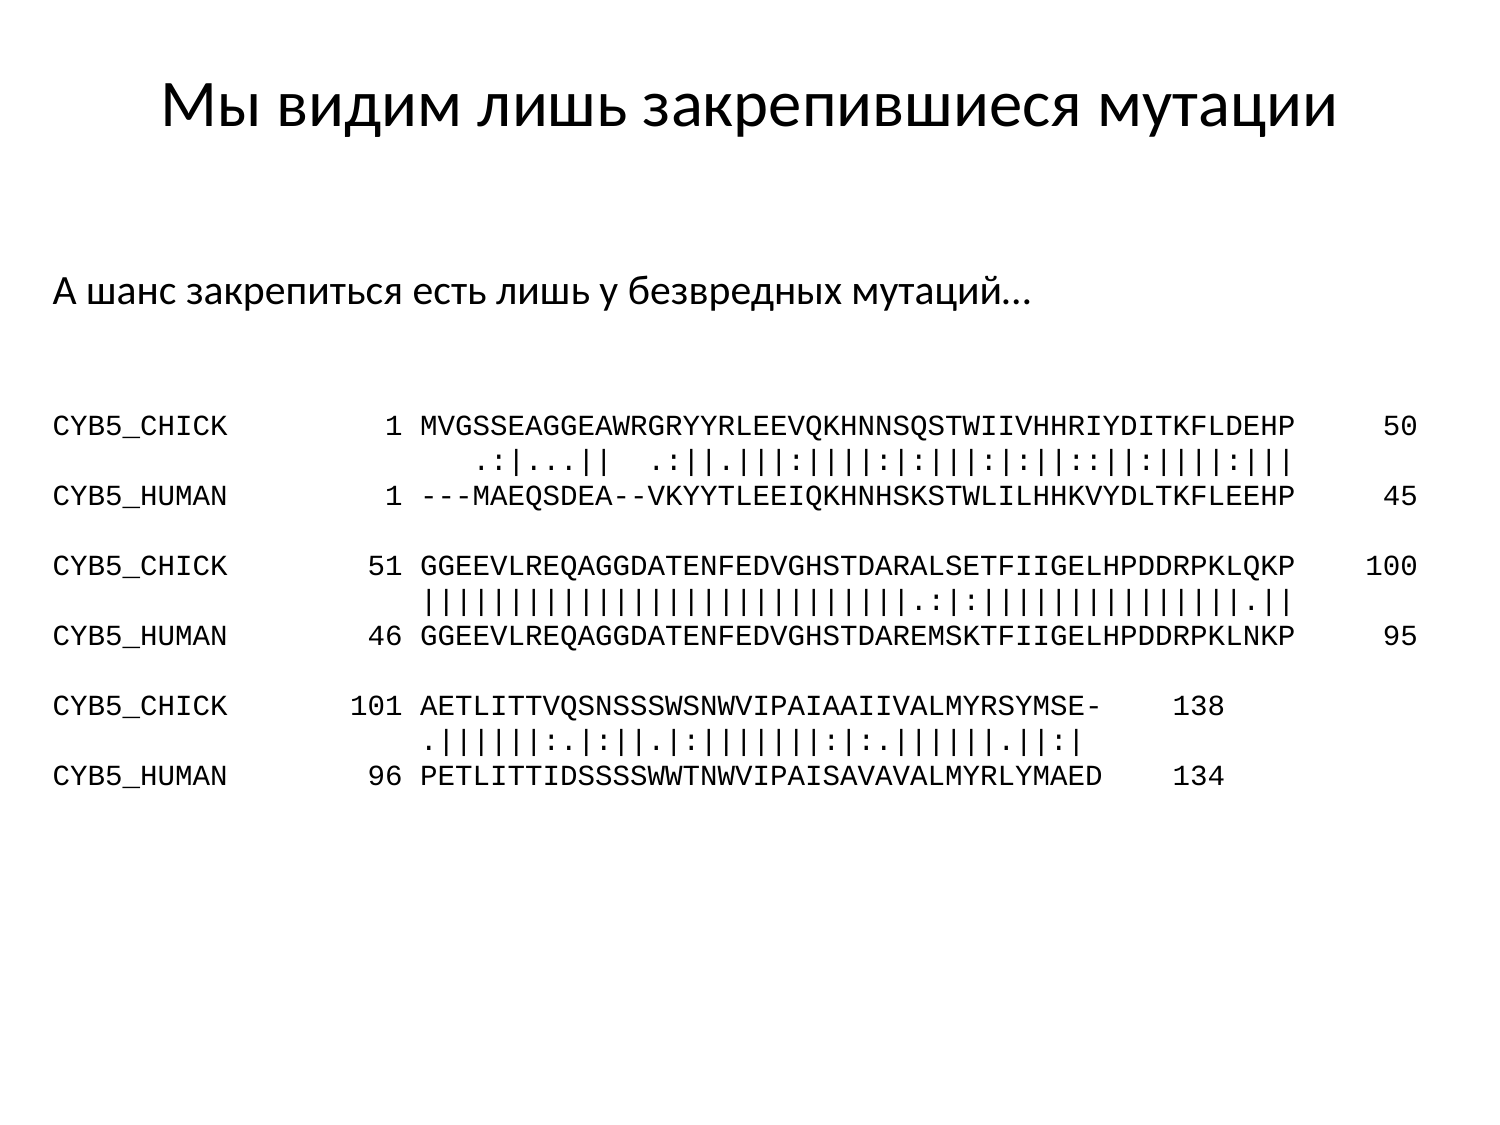

# Мы видим лишь закрепившиеся мутации
А шанс закрепиться есть лишь у безвредных мутаций…
CYB5_CHICK 1 MVGSSEAGGEAWRGRYYRLEEVQKHNNSQSTWIIVHHRIYDITKFLDEHP 50
 .:|...|| .:||.|||:||||:|:|||:|:||::||:||||:|||
CYB5_HUMAN 1 ---MAEQSDEA--VKYYTLEEIQKHNHSKSTWLILHHKVYDLTKFLEEHP 45
CYB5_CHICK 51 GGEEVLREQAGGDATENFEDVGHSTDARALSETFIIGELHPDDRPKLQKP 100
 ||||||||||||||||||||||||||||.:|:|||||||||||||||.||
CYB5_HUMAN 46 GGEEVLREQAGGDATENFEDVGHSTDAREMSKTFIIGELHPDDRPKLNKP 95
CYB5_CHICK 101 AETLITTVQSNSSSWSNWVIPAIAAIIVALMYRSYMSE- 138
 .||||||:.|:||.|:|||||||:|:.||||||.||:|
CYB5_HUMAN 96 PETLITTIDSSSSWWTNWVIPAISAVAVALMYRLYMAED 134